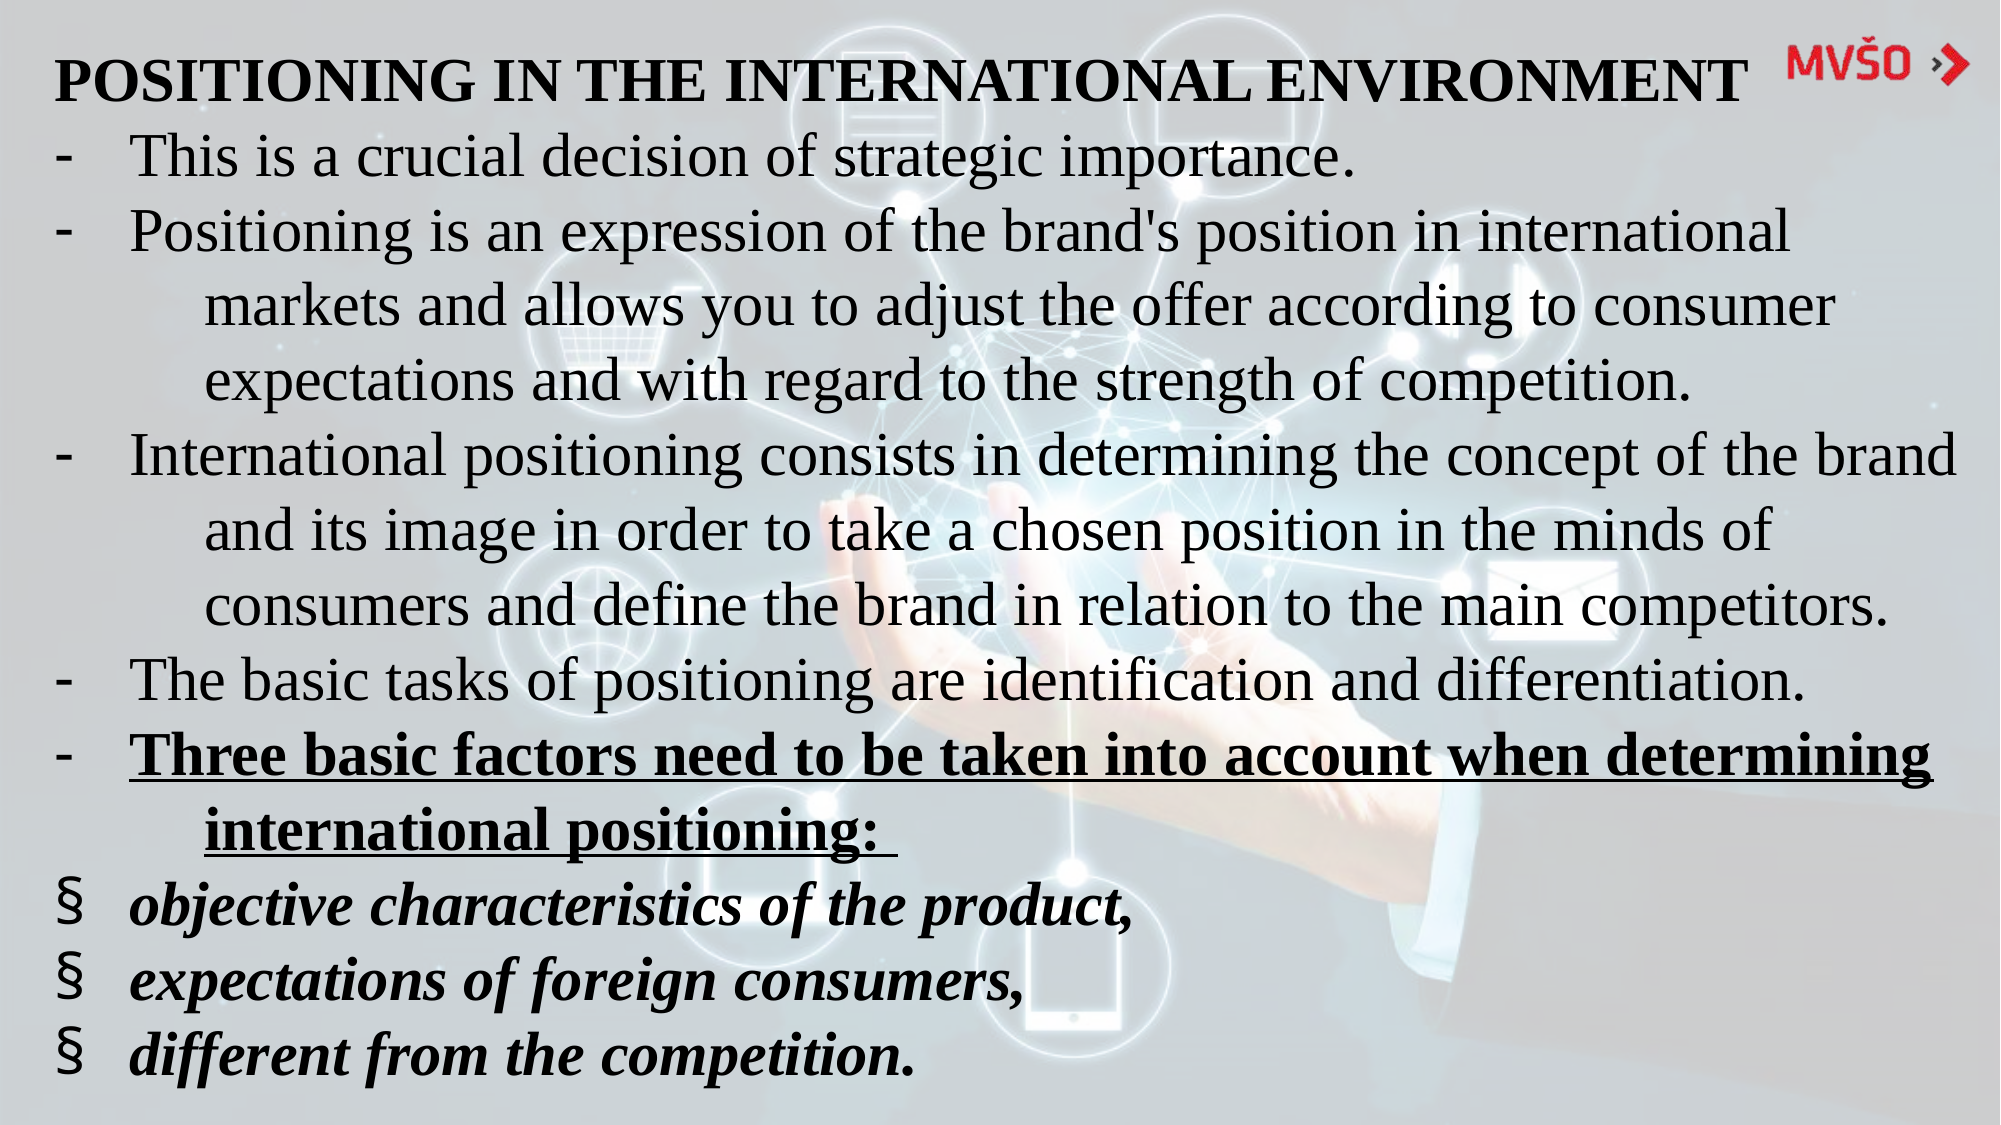

POSITIONING IN THE INTERNATIONAL ENVIRONMENT
This is a crucial decision of strategic importance.
Positioning is an expression of the brand's position in international markets and allows you to adjust the offer according to consumer expectations and with regard to the strength of competition.
International positioning consists in determining the concept of the brand and its image in order to take a chosen position in the minds of consumers and define the brand in relation to the main competitors.
The basic tasks of positioning are identification and differentiation.
Three basic factors need to be taken into account when determining international positioning:
objective characteristics of the product,
expectations of foreign consumers,
different from the competition.